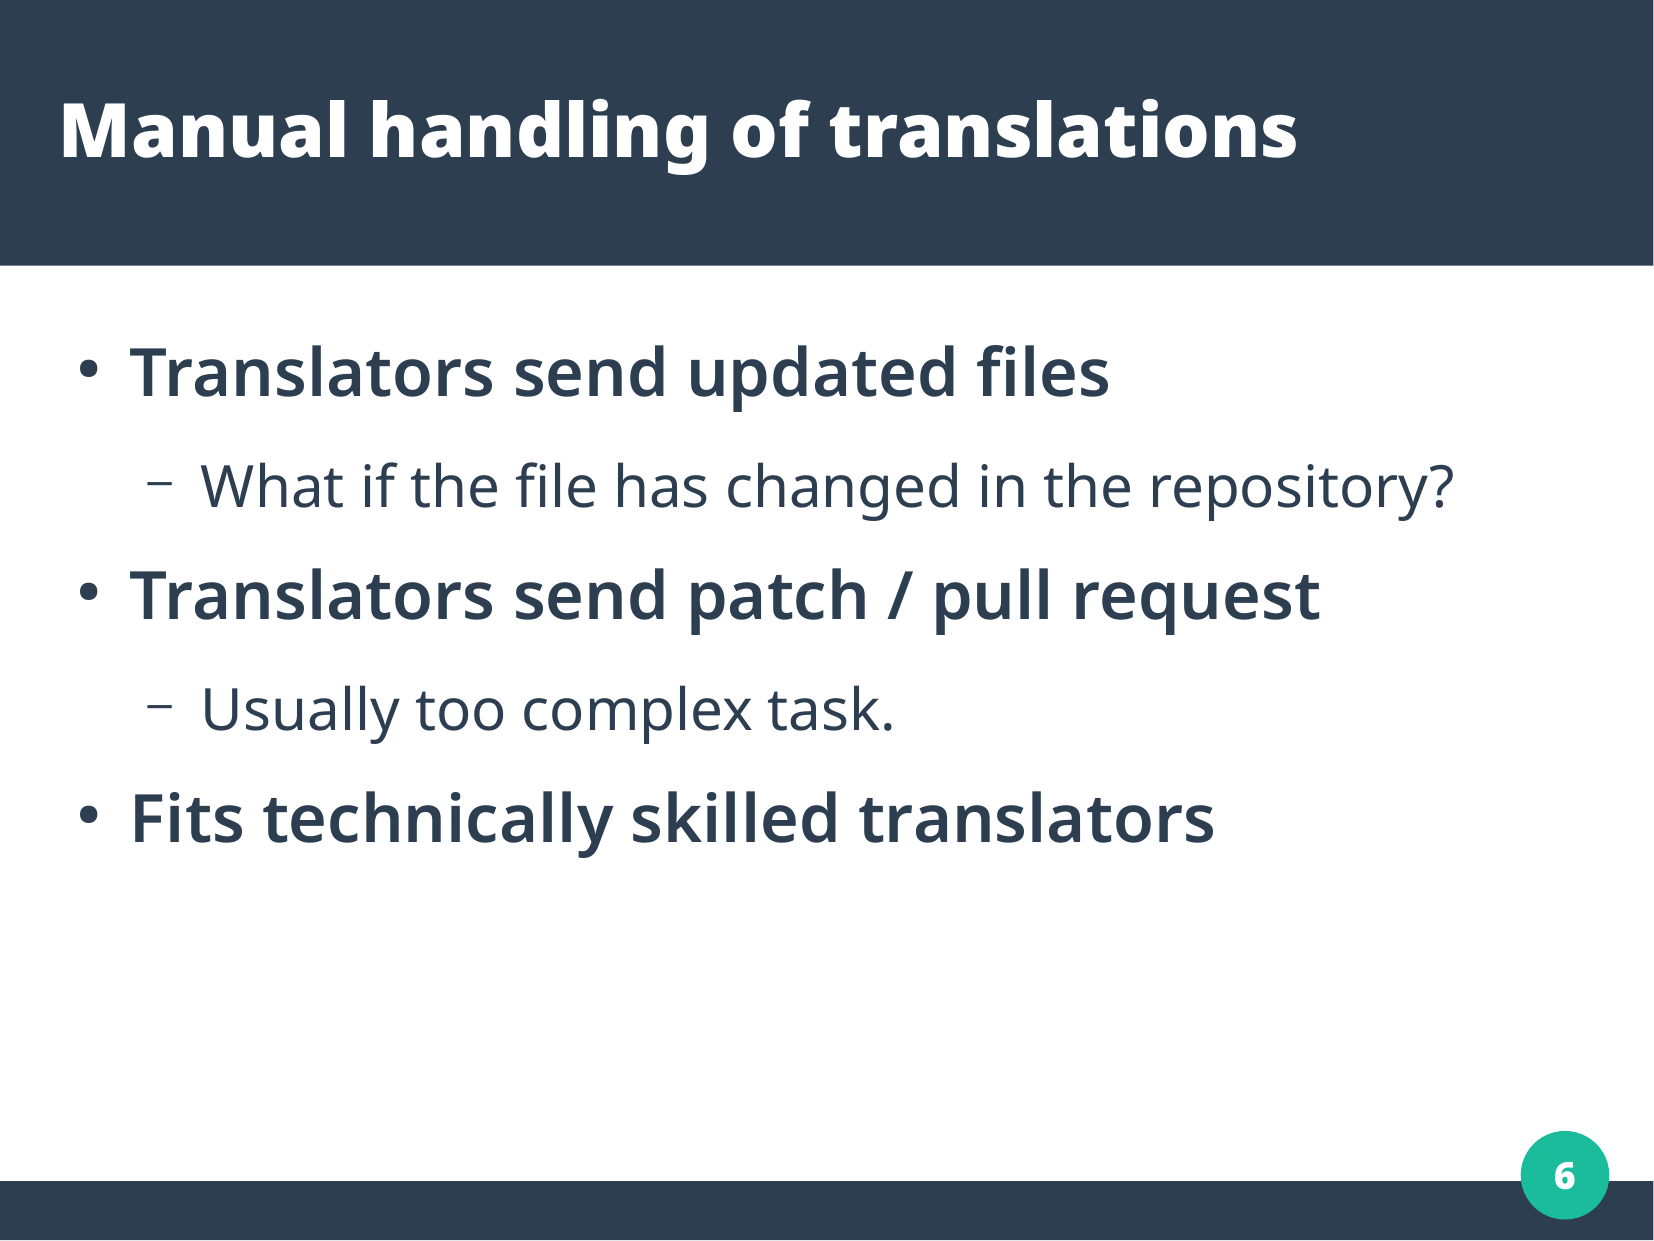

# Manual handling of translations
Translators send updated files
What if the file has changed in the repository?
Translators send patch / pull request
Usually too complex task.
Fits technically skilled translators
6